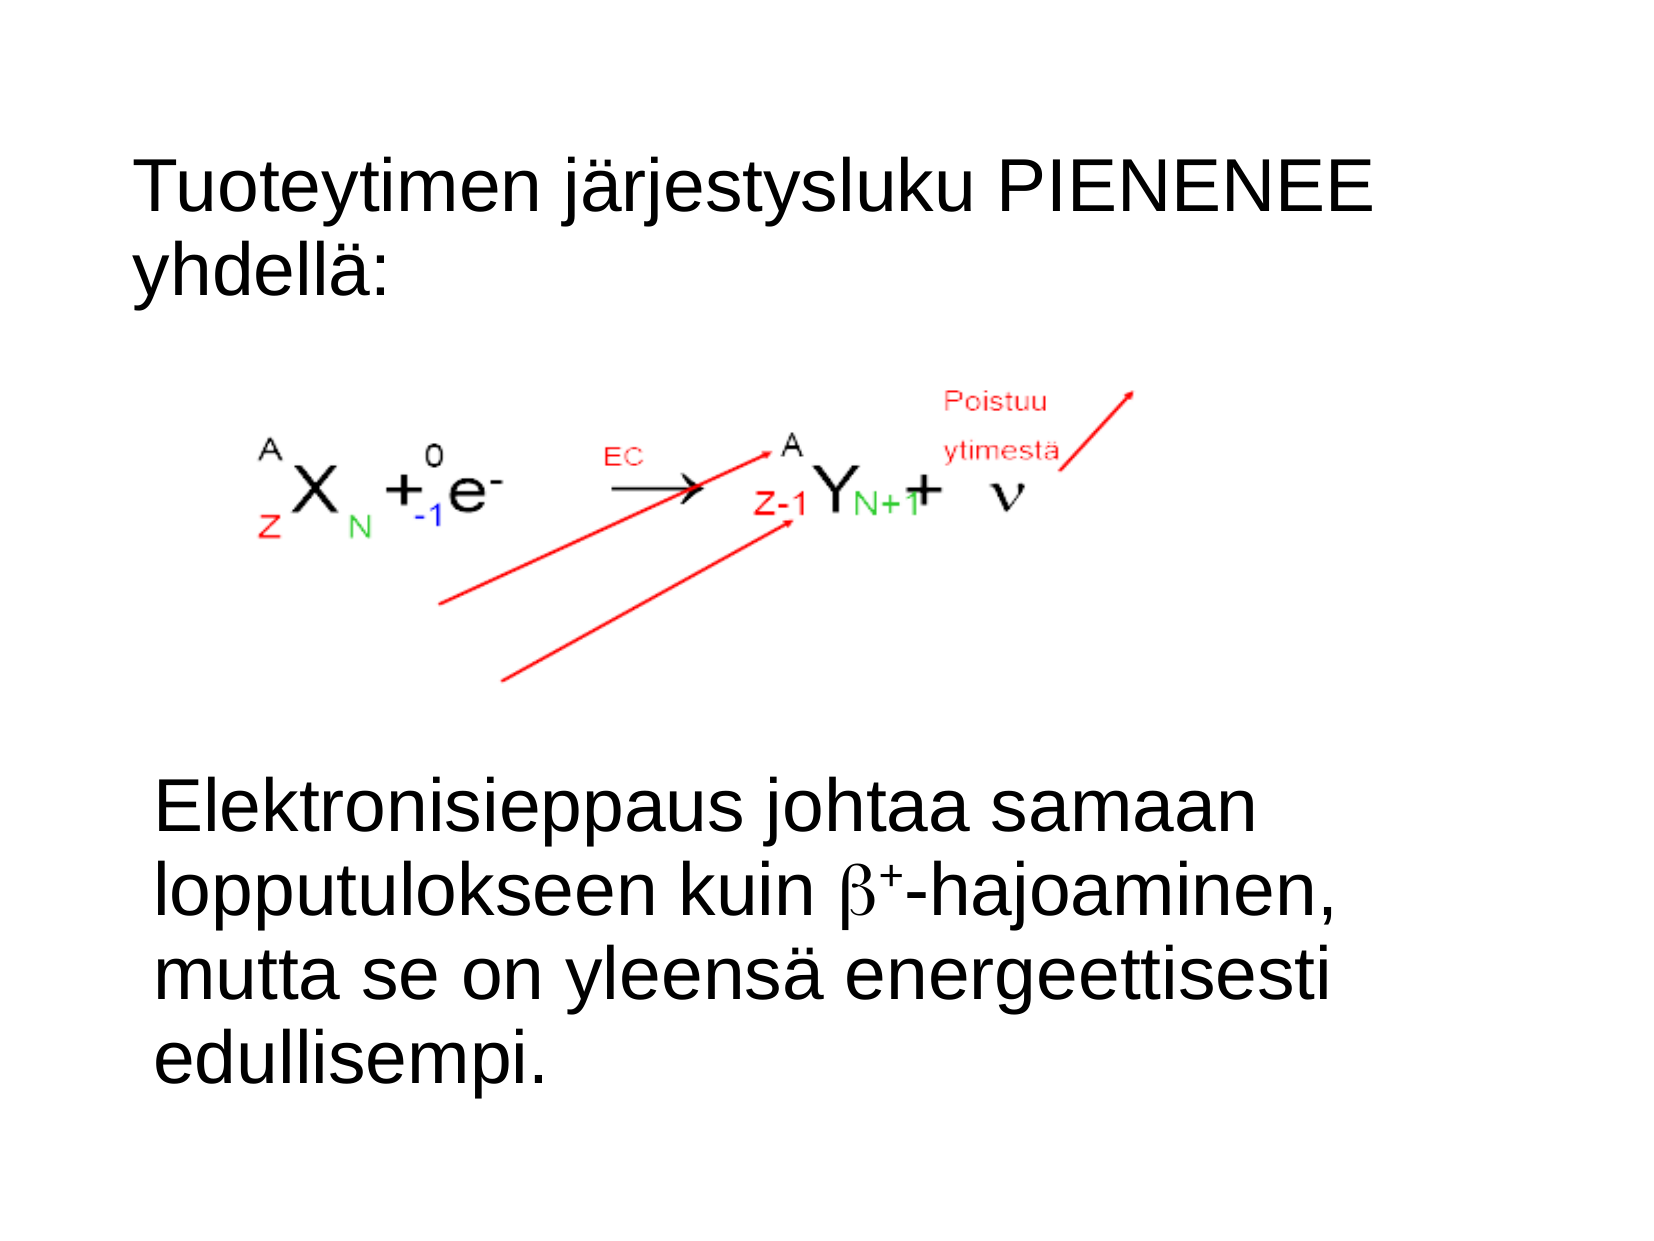

Tuoteytimen järjestysluku PIENENEE
yhdellä:
Elektronisieppaus johtaa samaan lopputulokseen kuin b+-hajoaminen, mutta se on yleensä energeettisesti edullisempi.